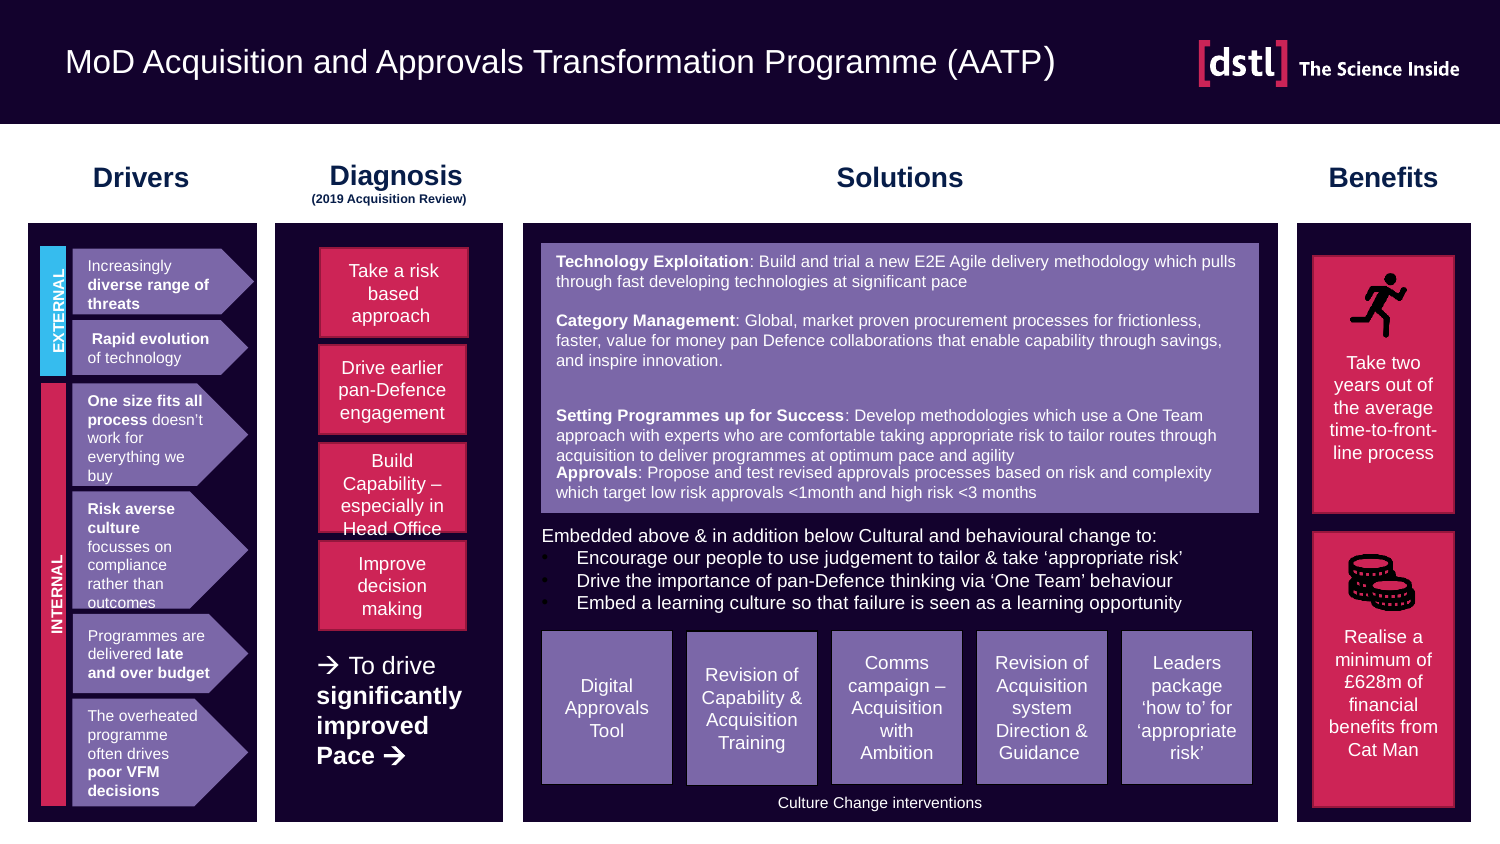

# MoD Acquisition and Approvals Transformation Programme (AATP)
 Diagnosis
(2019 Acquisition Review)
Drivers
Solutions
Benefits
Technology Exploitation: Build and trial a new E2E Agile delivery methodology which pulls through fast developing technologies at significant pace
Take a risk based approach
Increasingly diverse range of threats
Take two years out of the average time-to-front-line process
Category Management: Global, market proven procurement processes for frictionless, faster, value for money pan Defence collaborations that enable capability through savings, and inspire innovation.
EXTERNAL
 Rapid evolution of technology
Drive earlier pan-Defence engagement
Setting Programmes up for Success: Develop methodologies which use a One Team approach with experts who are comfortable taking appropriate risk to tailor routes through acquisition to deliver programmes at optimum pace and agility
One size fits all process doesn’t work for everything we buy
Build Capability – especially in Head Office
Approvals: Propose and test revised approvals processes based on risk and complexity which target low risk approvals <1month and high risk <3 months
Risk averse culture focusses on compliance rather than outcomes
Embedded above & in addition below Cultural and behavioural change to:
Encourage our people to use judgement to tailor & take ‘appropriate risk’
Drive the importance of pan-Defence thinking via ‘One Team’ behaviour
Embed a learning culture so that failure is seen as a learning opportunity
Realise a minimum of £628m of financial benefits from Cat Man
Improve decision making
INTERNAL
Programmes are delivered late and over budget
Digital Approvals Tool
Comms campaign – Acquisition with Ambition
Revision of Acquisition system Direction & Guidance
Leaders package ‘how to’ for ‘appropriate risk’
Revision of Capability & Acquisition Training
 To drive
significantly
improved
Pace 
The overheated programme often drives poor VFM decisions
Culture Change interventions